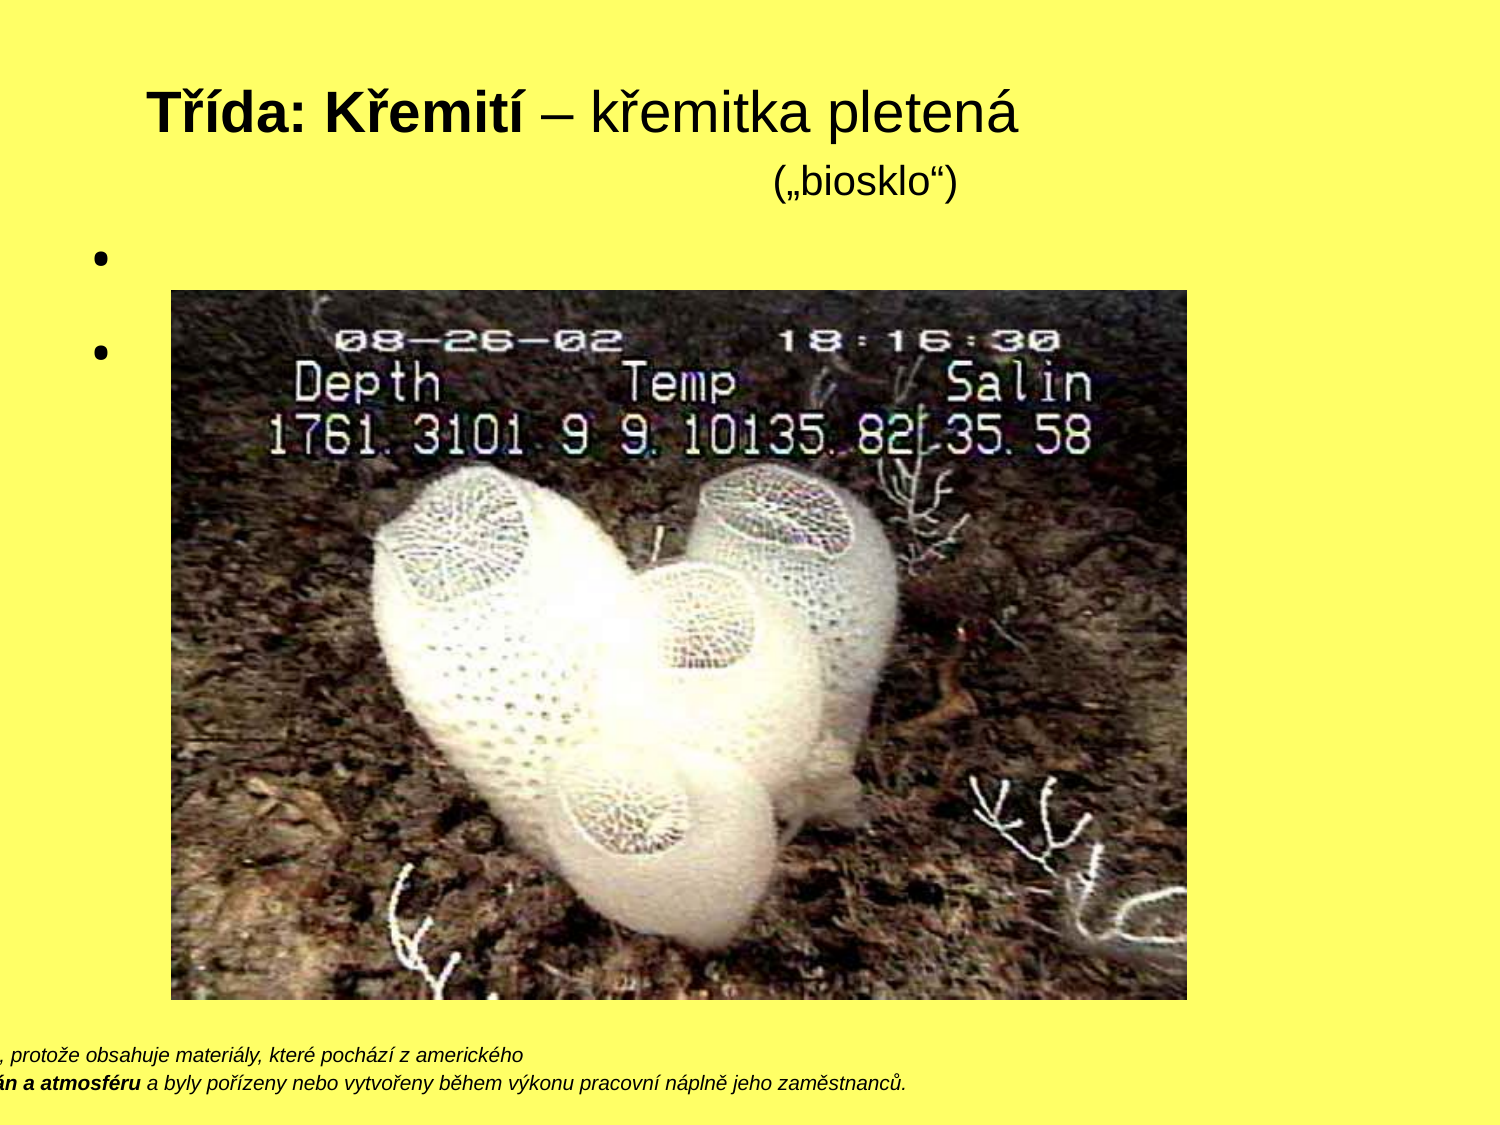

# Třída: Křemití – křemitka pletená
 („biosklo“)
						Tento obrázek je volné dílo, protože obsahuje materiály, které pochází z amerického
						 Národního úřadu pro oceán a atmosféru a byly pořízeny nebo vytvořeny během výkonu pracovní náplně jeho zaměstnanců.